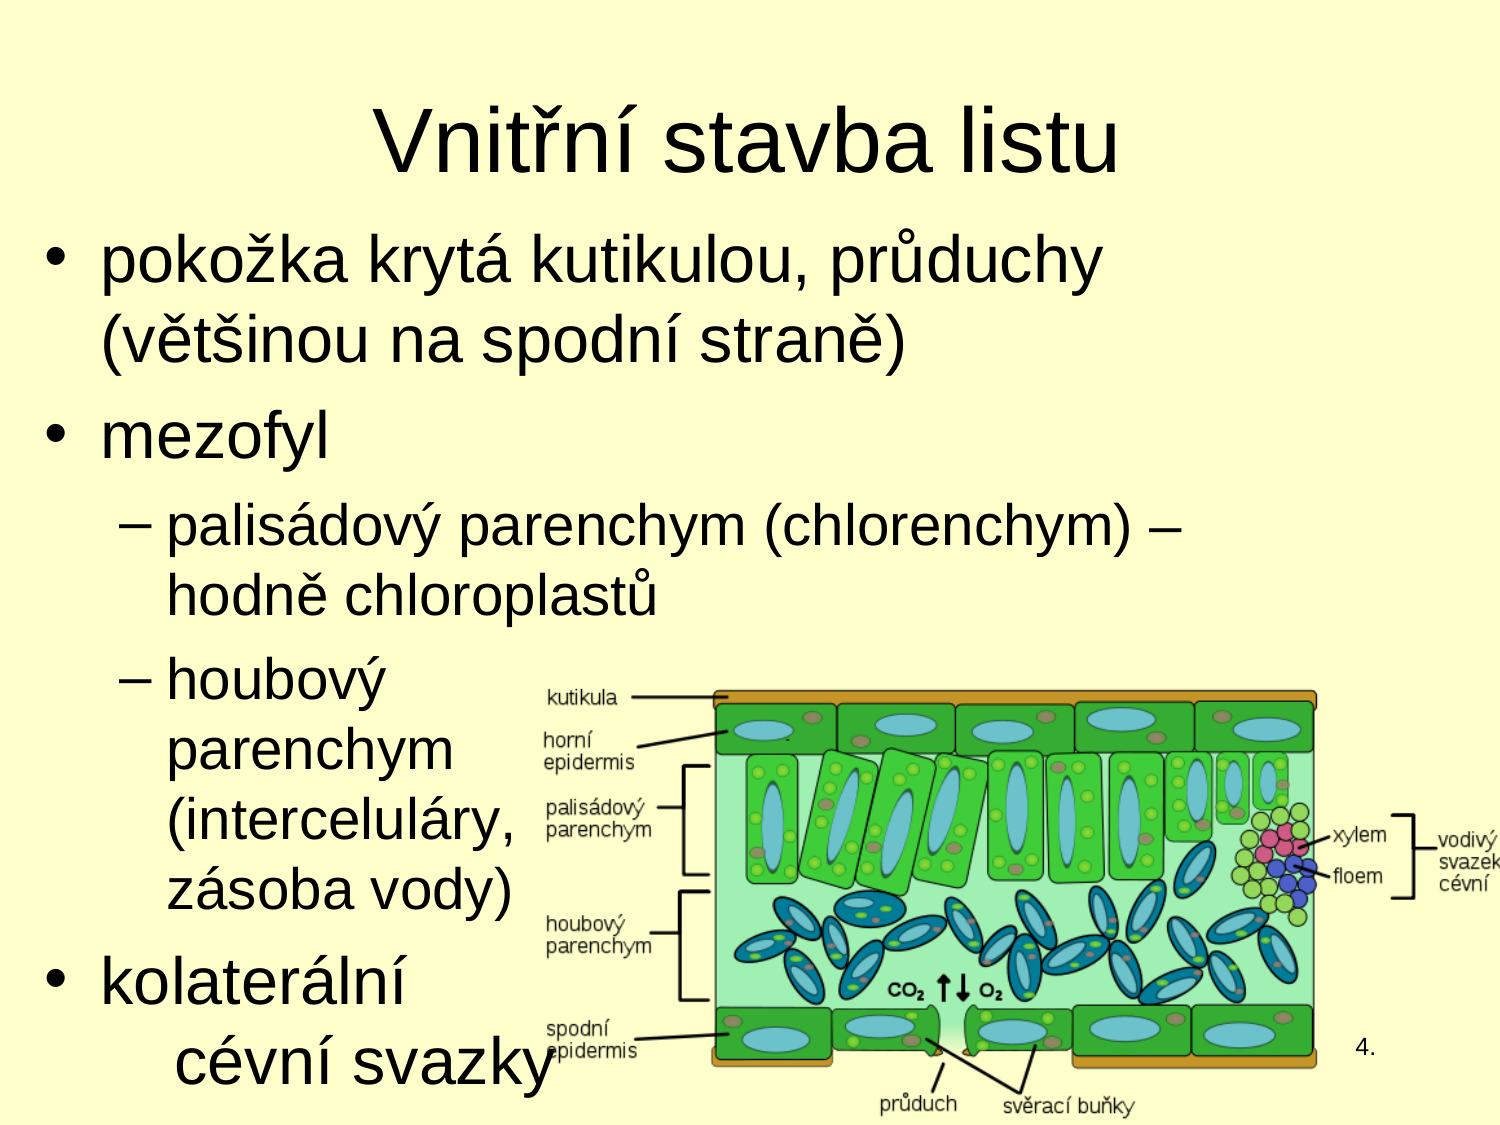

# Vnitřní stavba listu
pokožka krytá kutikulou, průduchy (většinou na spodní straně)
mezofyl
palisádový parenchym (chlorenchym) – hodně chloroplastů
houbový
parenchym
(interceluláry,
zásoba vody)
kolaterální cévní svazky
4.